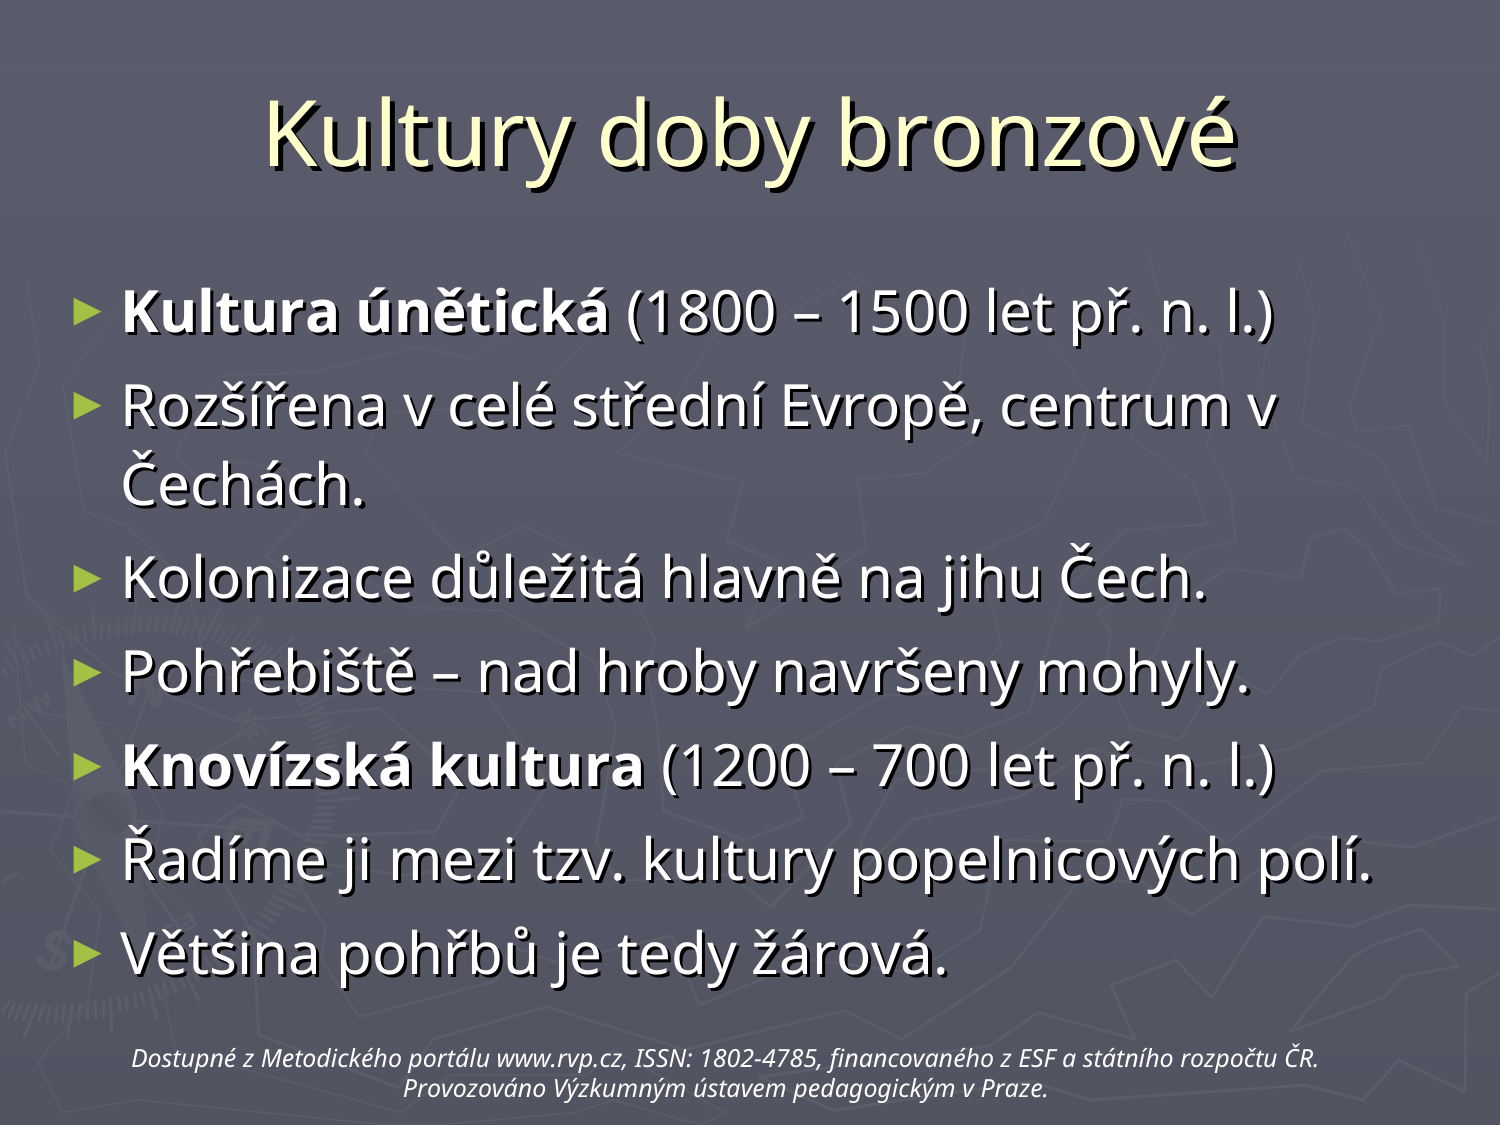

# Kultury doby bronzové
Kultura únětická (1800 – 1500 let př. n. l.)
Rozšířena v celé střední Evropě, centrum v Čechách.
Kolonizace důležitá hlavně na jihu Čech.
Pohřebiště – nad hroby navršeny mohyly.
Knovízská kultura (1200 – 700 let př. n. l.)
Řadíme ji mezi tzv. kultury popelnicových polí.
Většina pohřbů je tedy žárová.
Dostupné z Metodického portálu www.rvp.cz, ISSN: 1802-4785, financovaného z ESF a státního rozpočtu ČR. Provozováno Výzkumným ústavem pedagogickým v Praze.